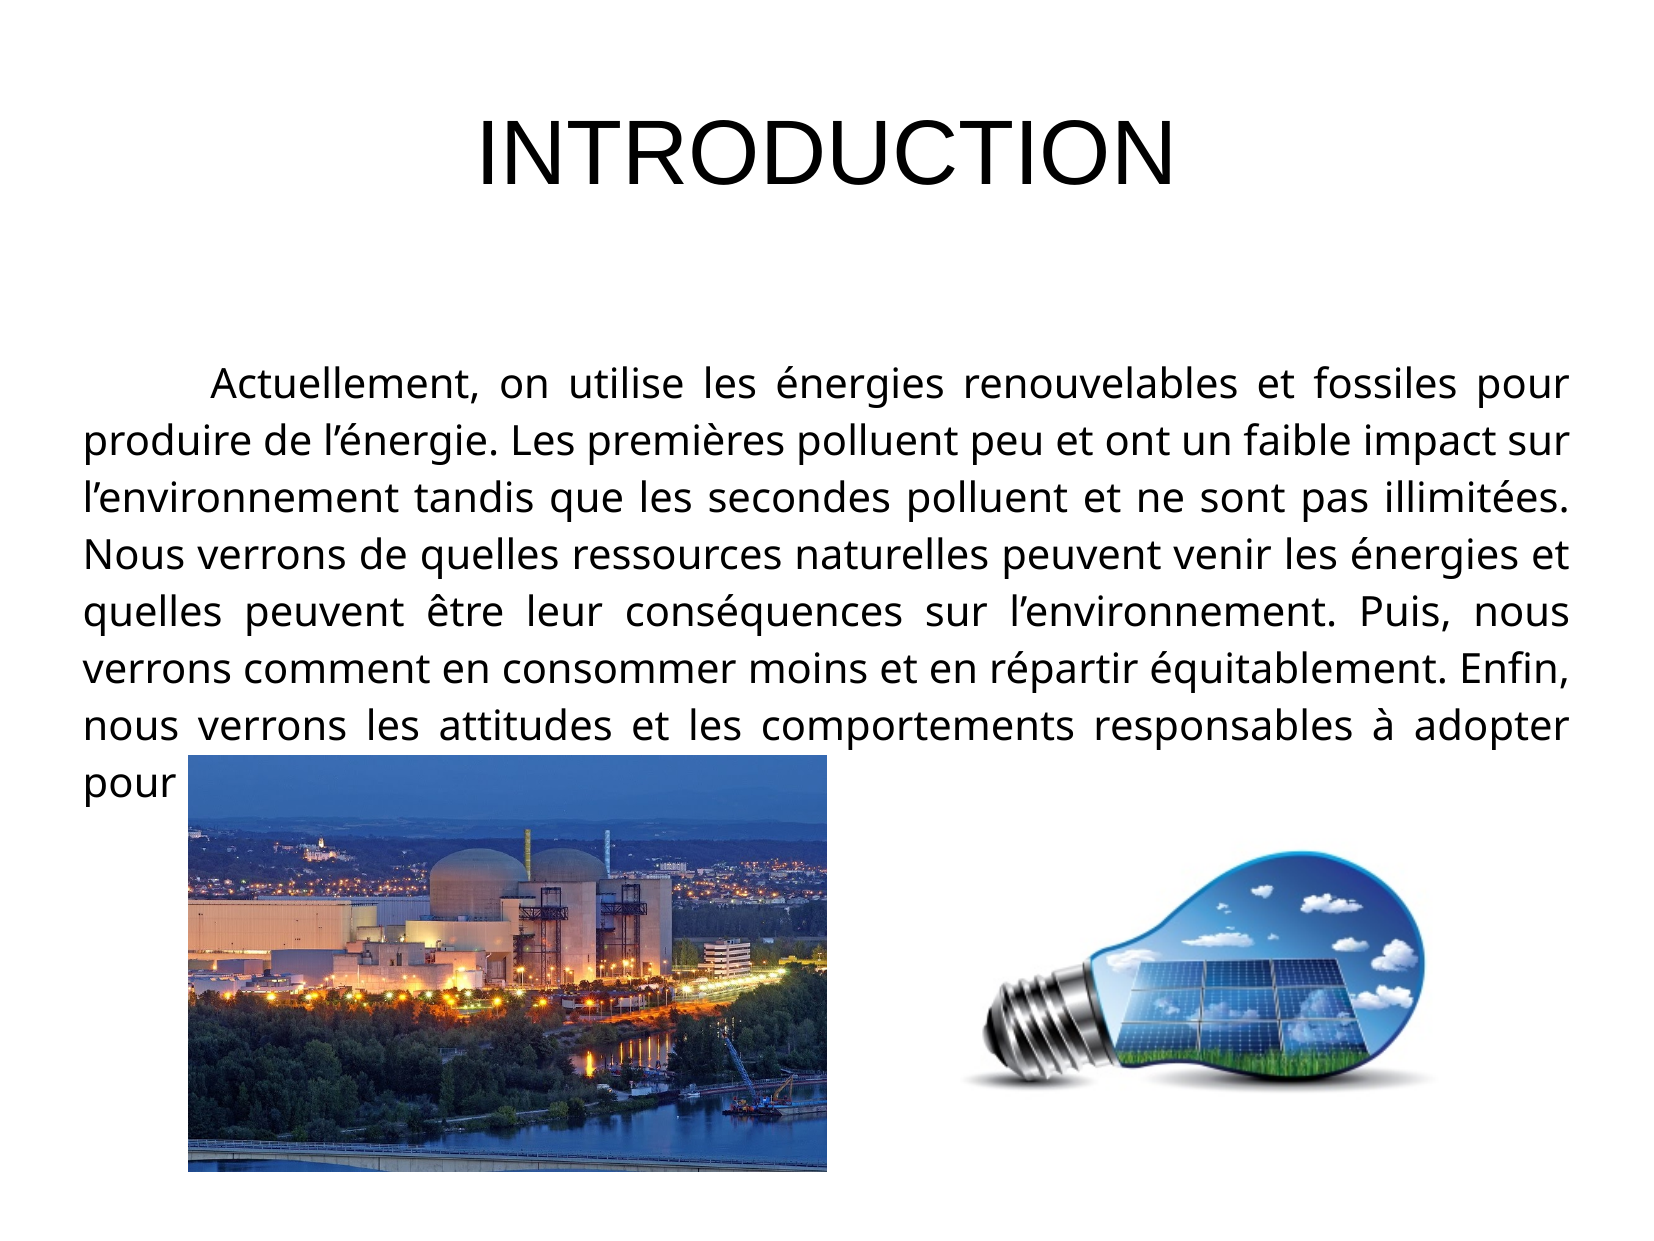

# INTRODUCTION
 Actuellement, on utilise les énergies renouvelables et fossiles pour produire de l’énergie. Les premières polluent peu et ont un faible impact sur l’environnement tandis que les secondes polluent et ne sont pas illimitées. Nous verrons de quelles ressources naturelles peuvent venir les énergies et quelles peuvent être leur conséquences sur l’environnement. Puis, nous verrons comment en consommer moins et en répartir équitablement. Enfin, nous verrons les attitudes et les comportements responsables à adopter pour les populations.